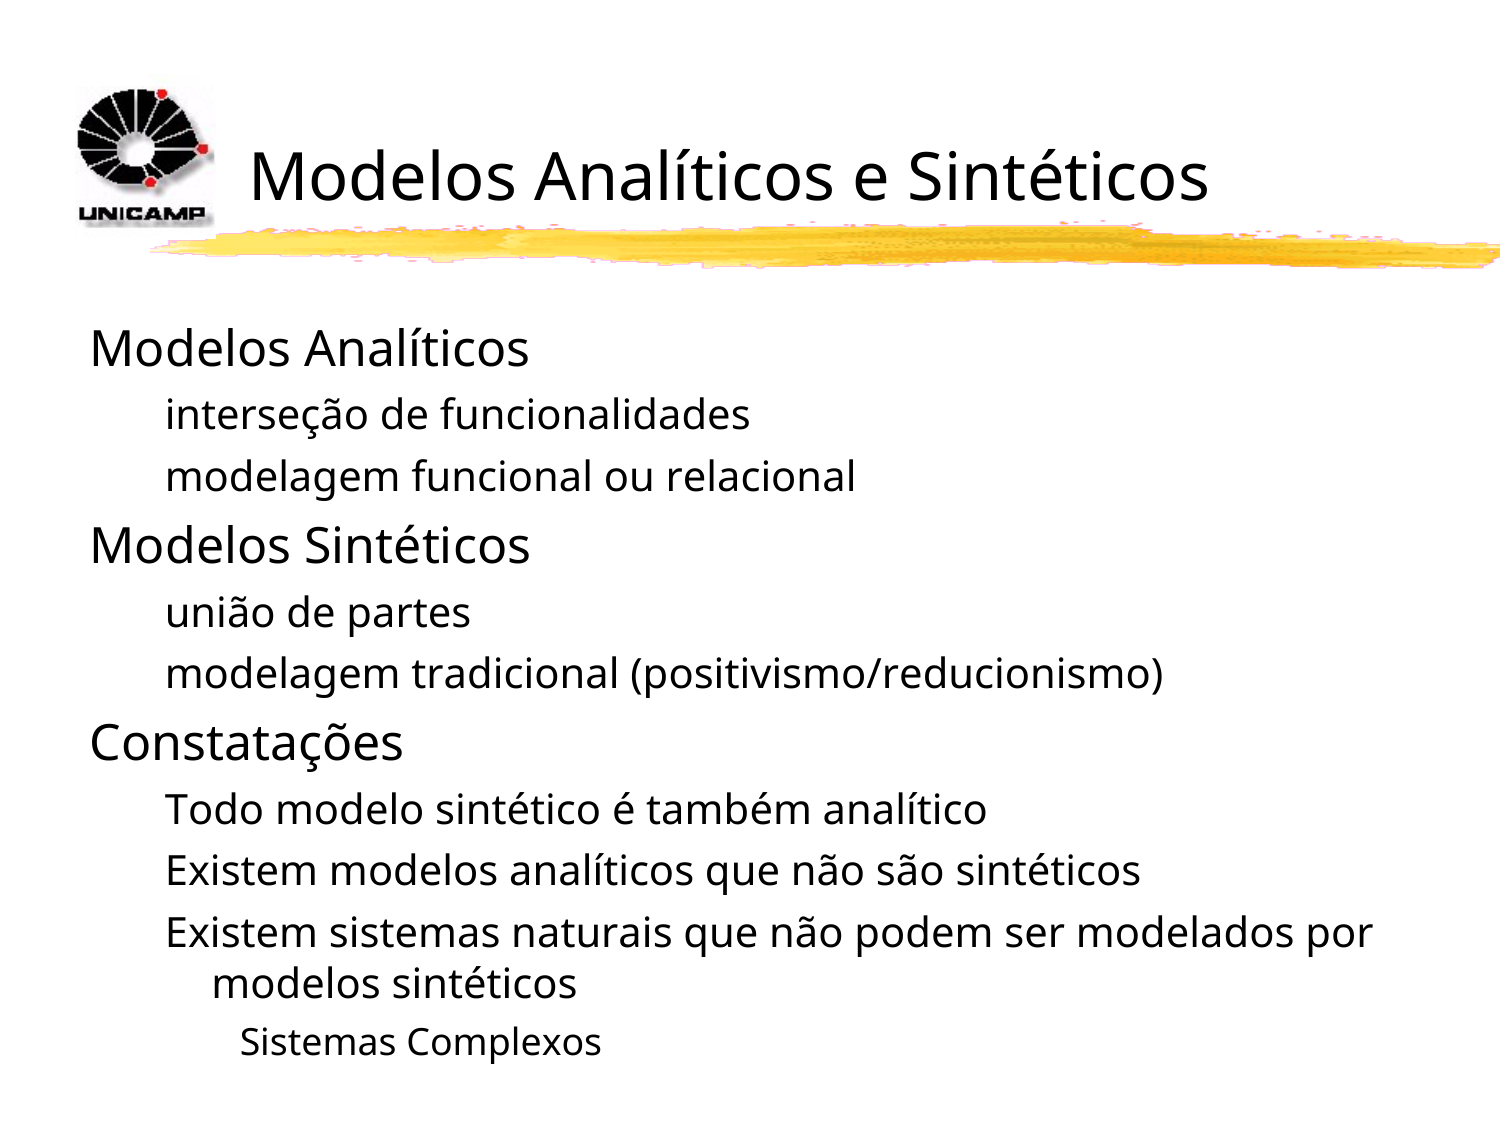

# Modelos Analíticos e Sintéticos
Modelos Analíticos
interseção de funcionalidades
modelagem funcional ou relacional
Modelos Sintéticos
união de partes
modelagem tradicional (positivismo/reducionismo)
Constatações
Todo modelo sintético é também analítico
Existem modelos analíticos que não são sintéticos
Existem sistemas naturais que não podem ser modelados por modelos sintéticos
Sistemas Complexos